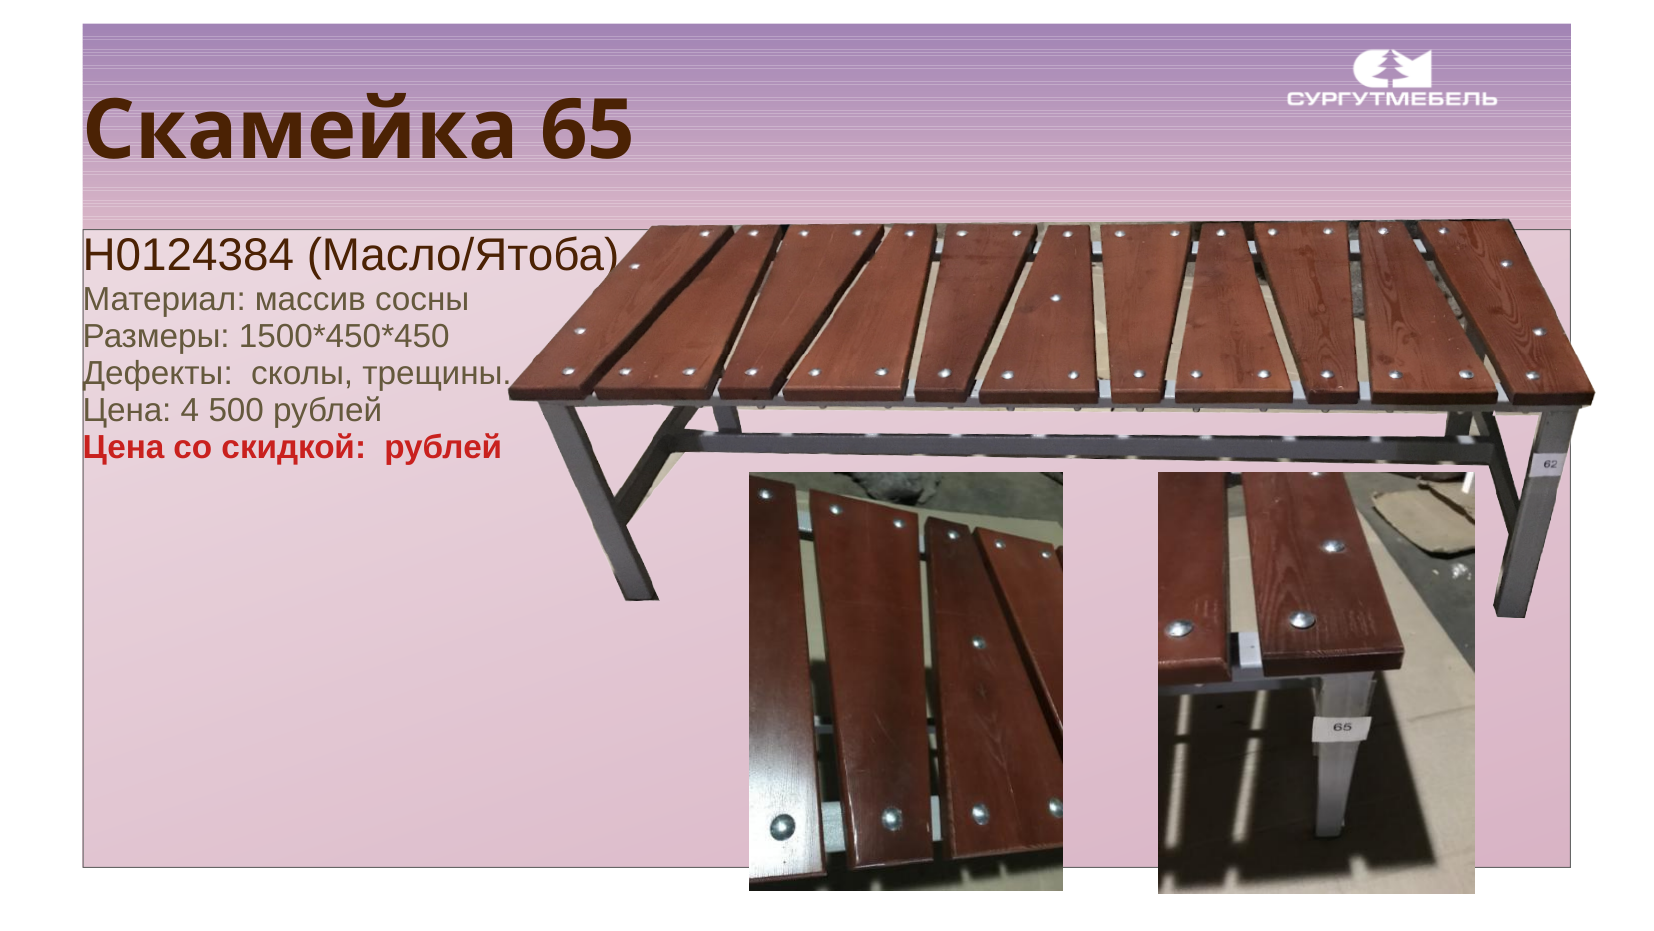

# Скамейка 65
Н0124384 (Масло/Ятоба)
Материал: массив сосны
Размеры: 1500*450*450
Дефекты: сколы, трещины.
Цена: 4 500 рублей
Цена со скидкой: рублей